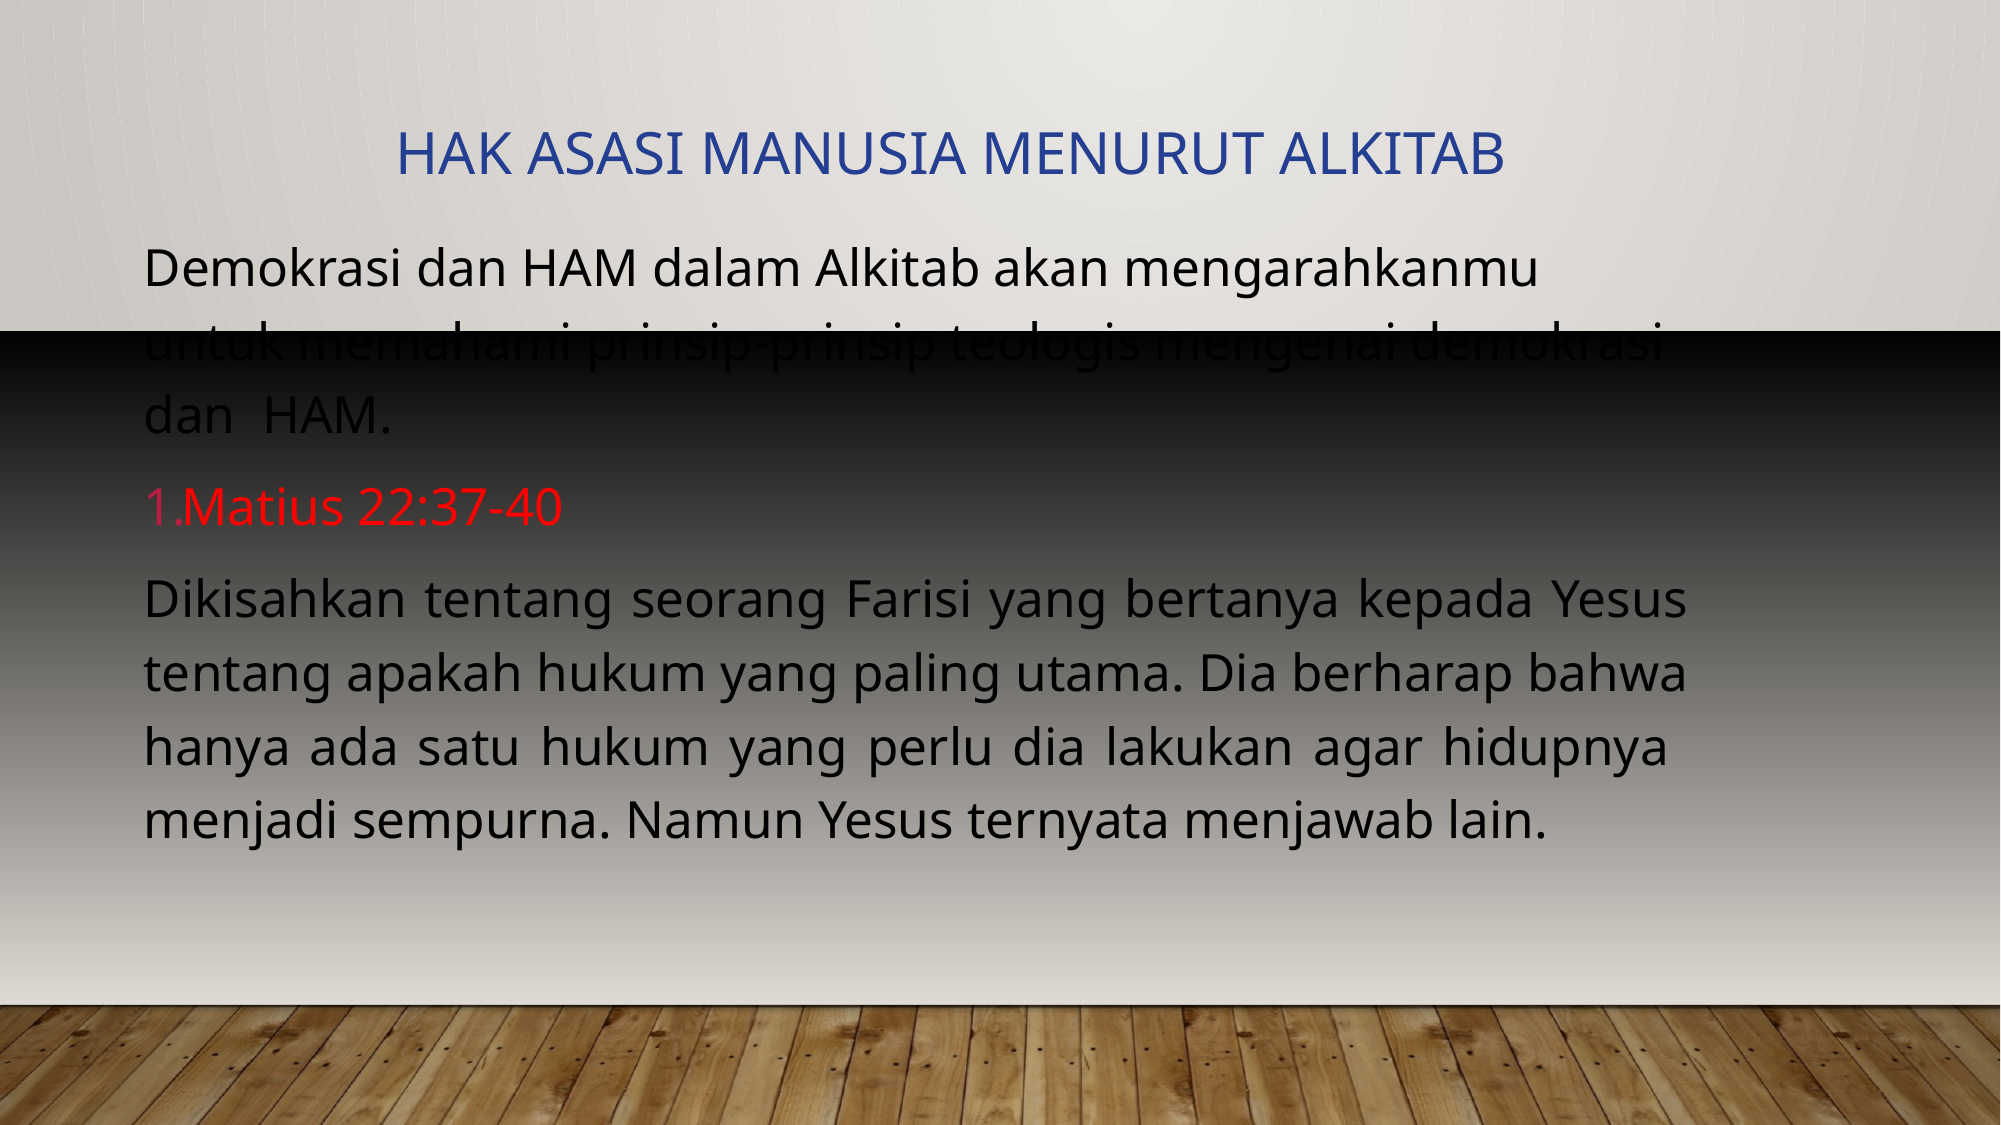

# HAK ASASI MANUSIA MENURUT ALKITAB
Demokrasi dan HAM dalam Alkitab akan mengarahkanmu untuk memahami prinsip-prinsip teologis mengenai demokrasi dan HAM.
Matius 22:37-40
Dikisahkan tentang seorang Farisi yang bertanya kepada Yesus tentang apakah hukum yang paling utama. Dia berharap bahwa hanya ada satu hukum yang perlu dia lakukan agar hidupnya menjadi sempurna. Namun Yesus ternyata menjawab lain.